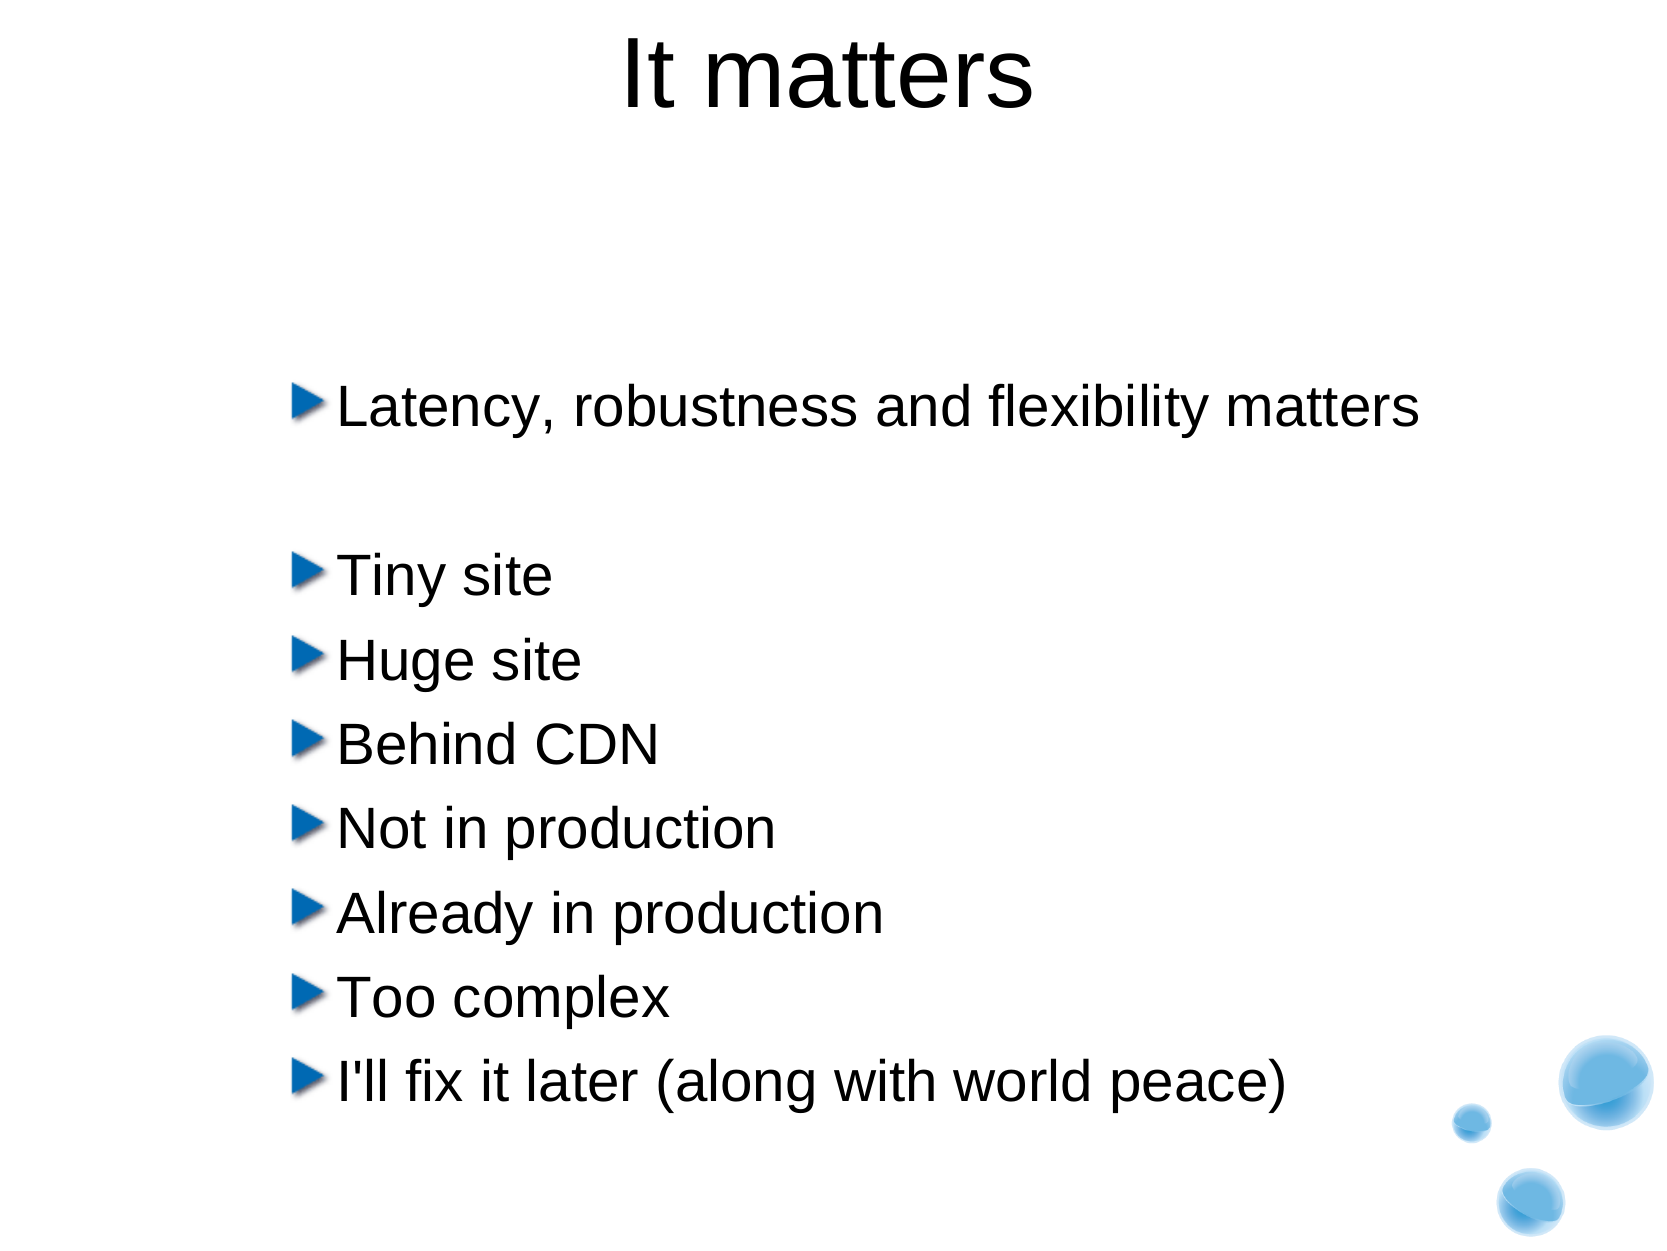

# It matters
Latency, robustness and flexibility matters
Tiny site
Huge site
Behind CDN
Not in production
Already in production
Too complex
I'll fix it later (along with world peace)